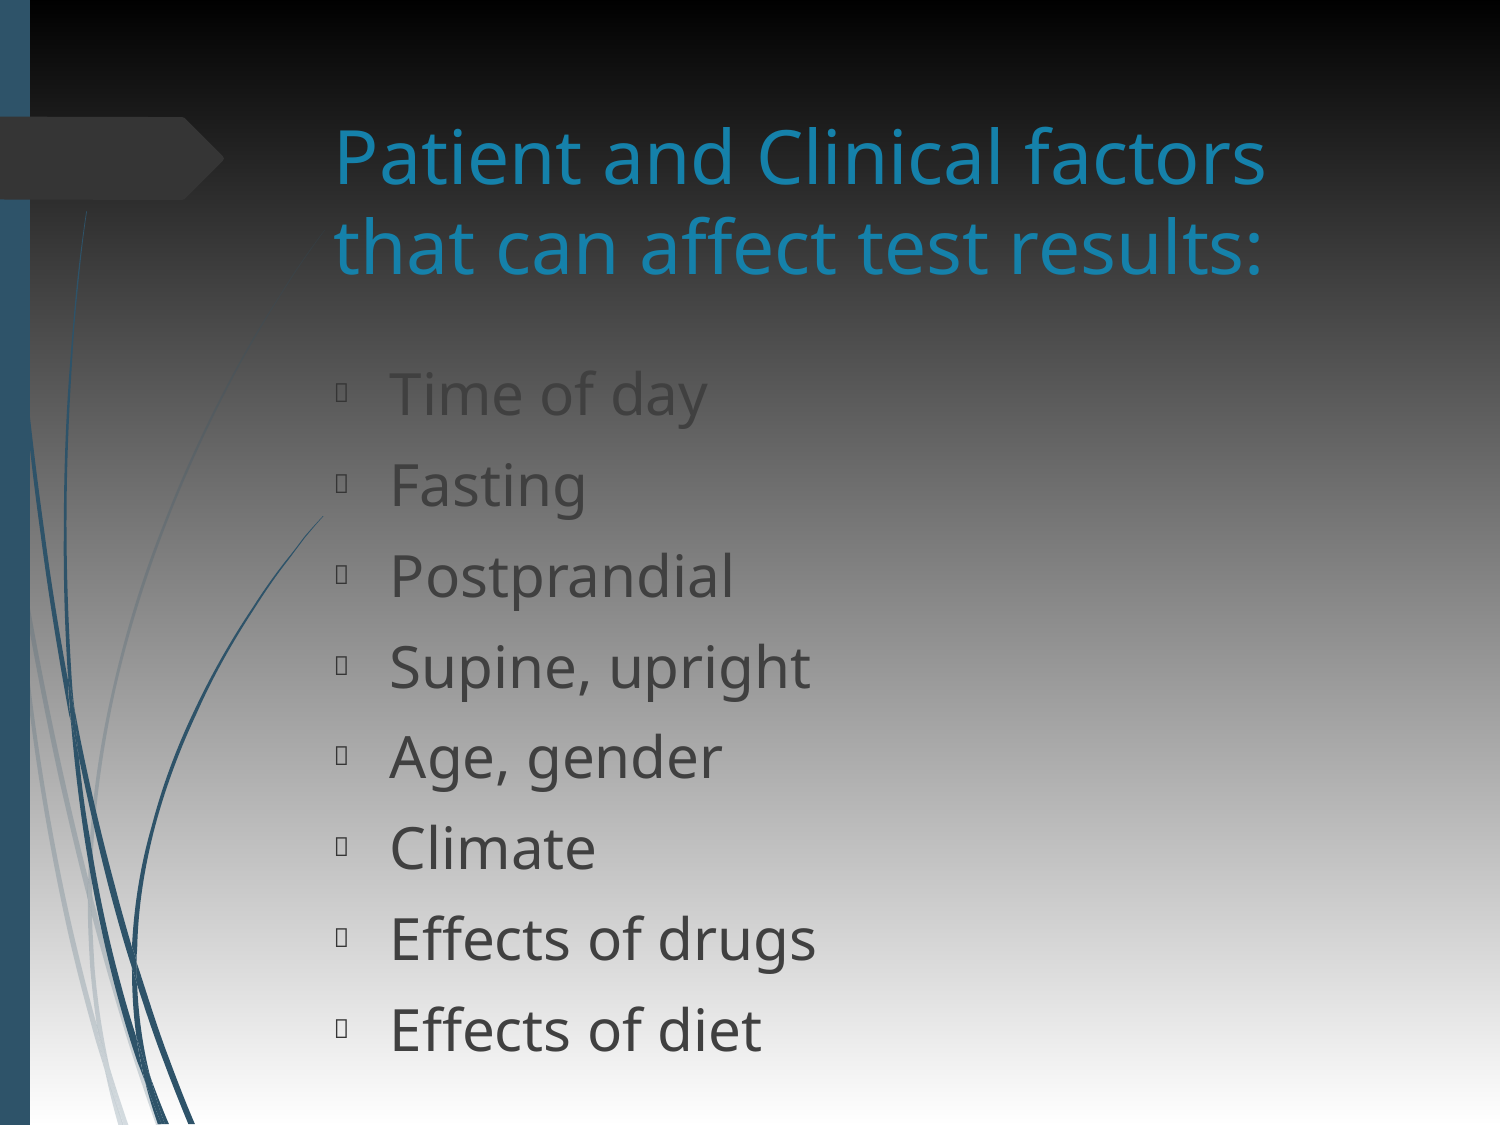

# Patient and Clinical factors that can affect test results:
Time of day
Fasting
Postprandial
Supine, upright
Age, gender
Climate
Effects of drugs
Effects of diet